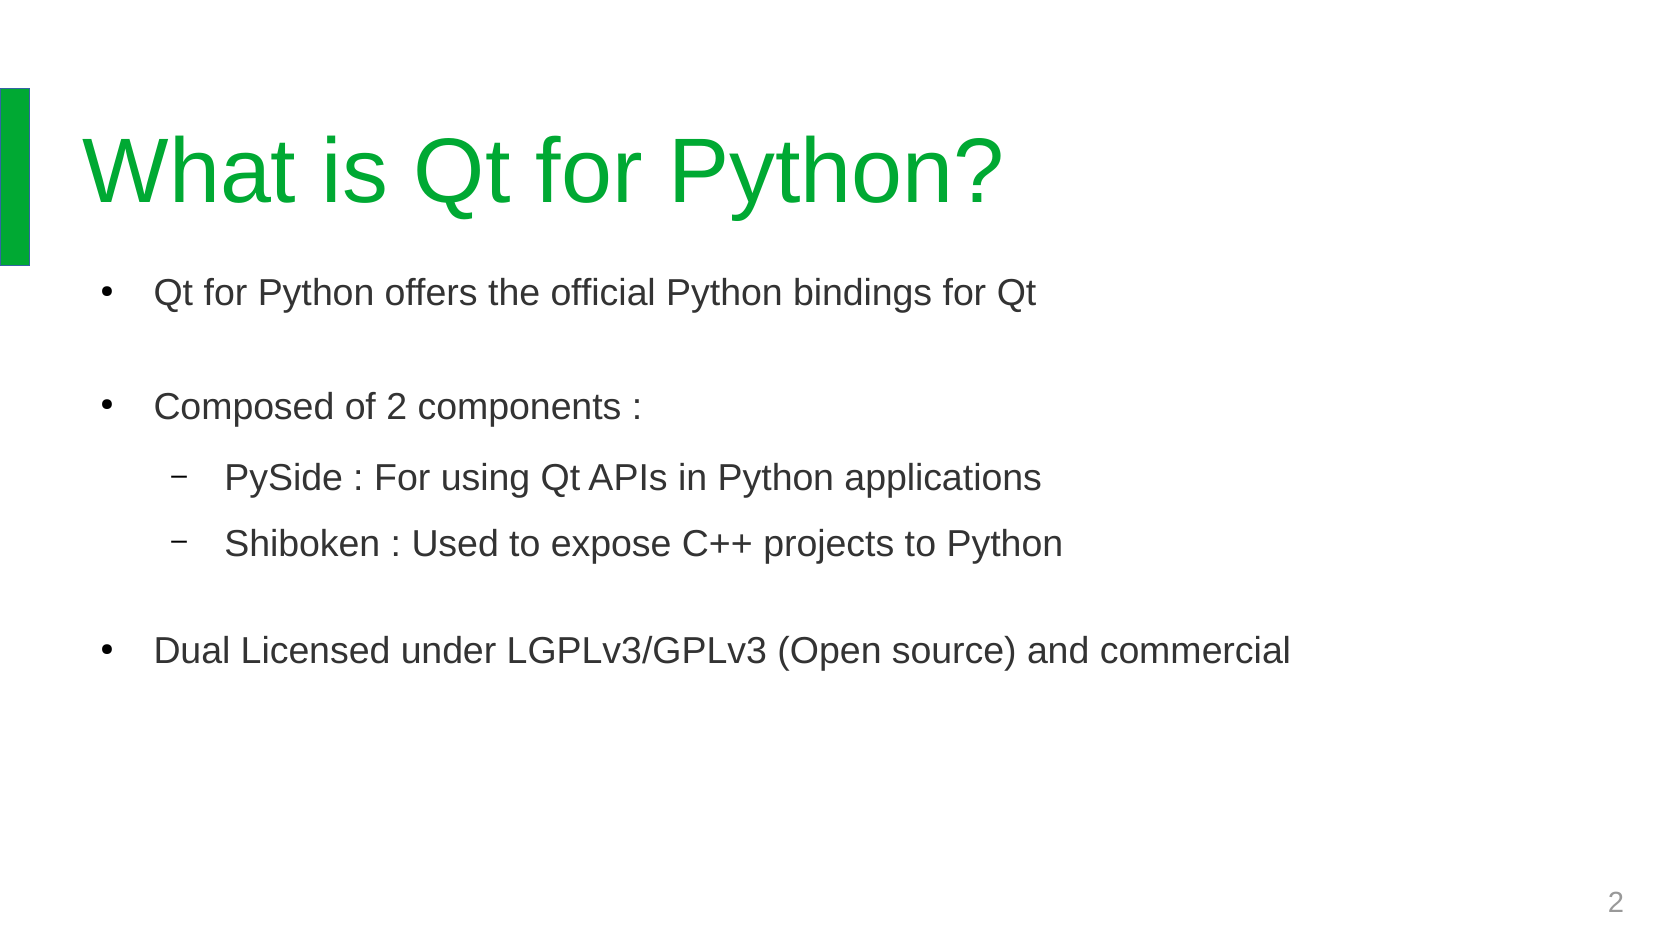

# What is Qt for Python?
Qt for Python offers the official Python bindings for Qt
Composed of 2 components :
PySide : For using Qt APIs in Python applications
Shiboken : Used to expose C++ projects to Python
Dual Licensed under LGPLv3/GPLv3 (Open source) and commercial